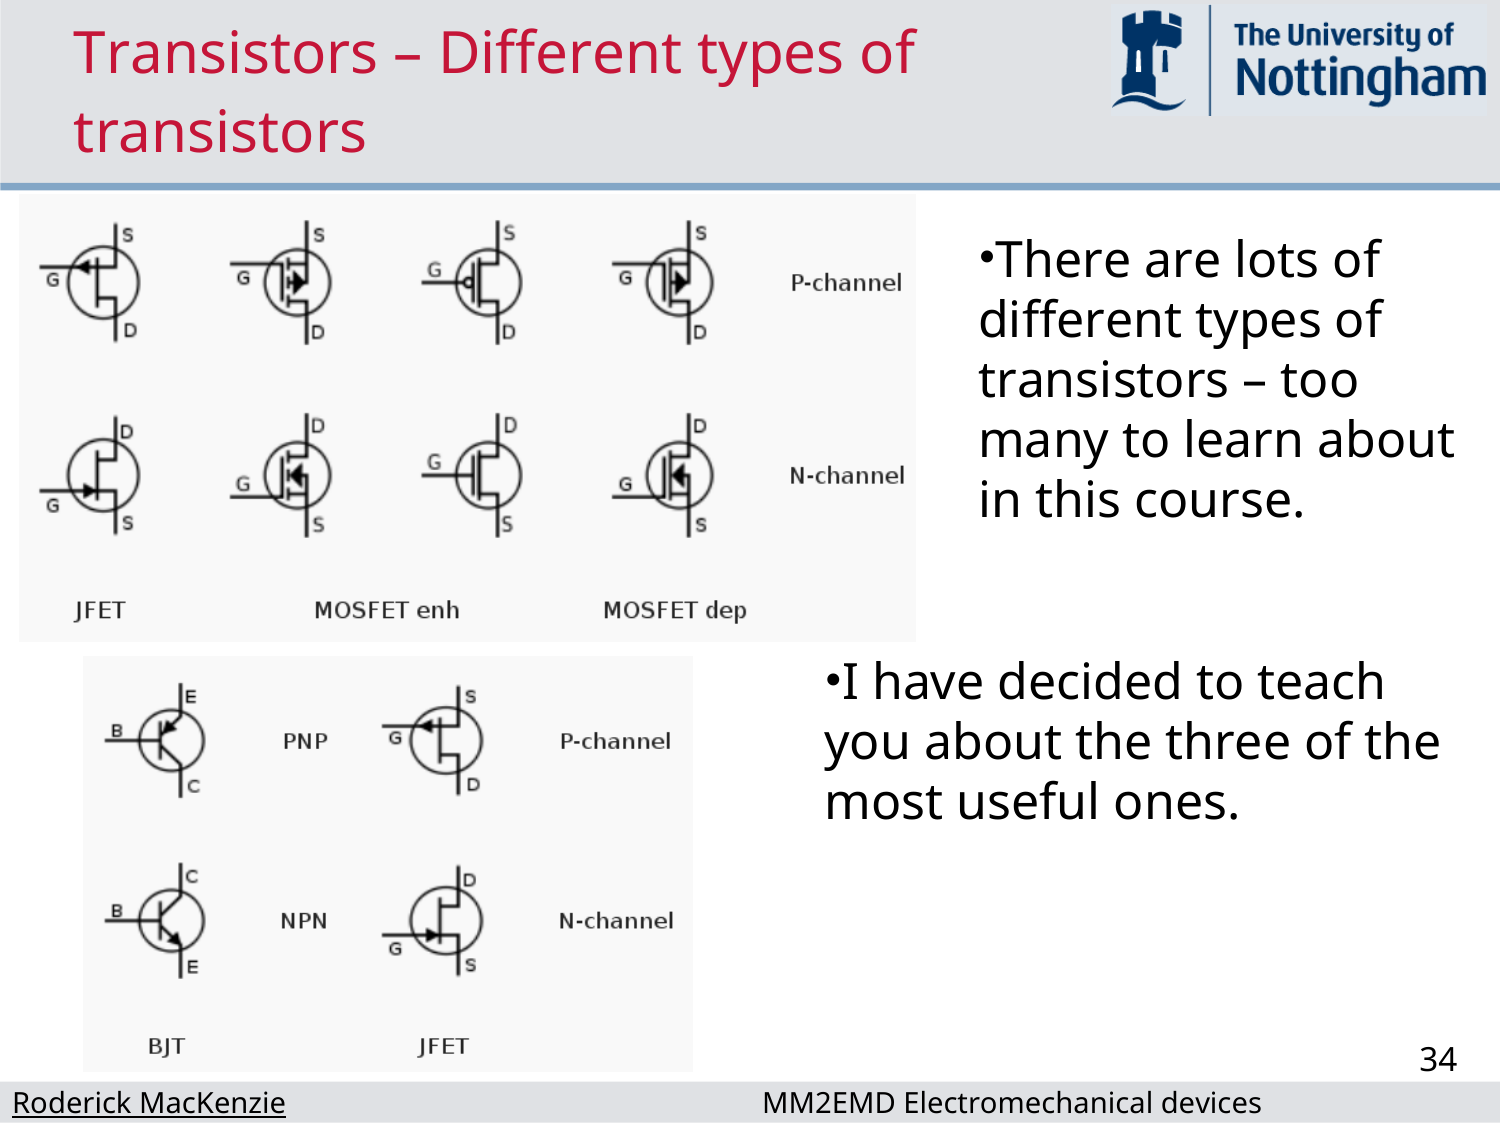

# Transistors – Different types of transistors
There are lots of different types of transistors – too many to learn about in this course.
I have decided to teach you about the three of the most useful ones.